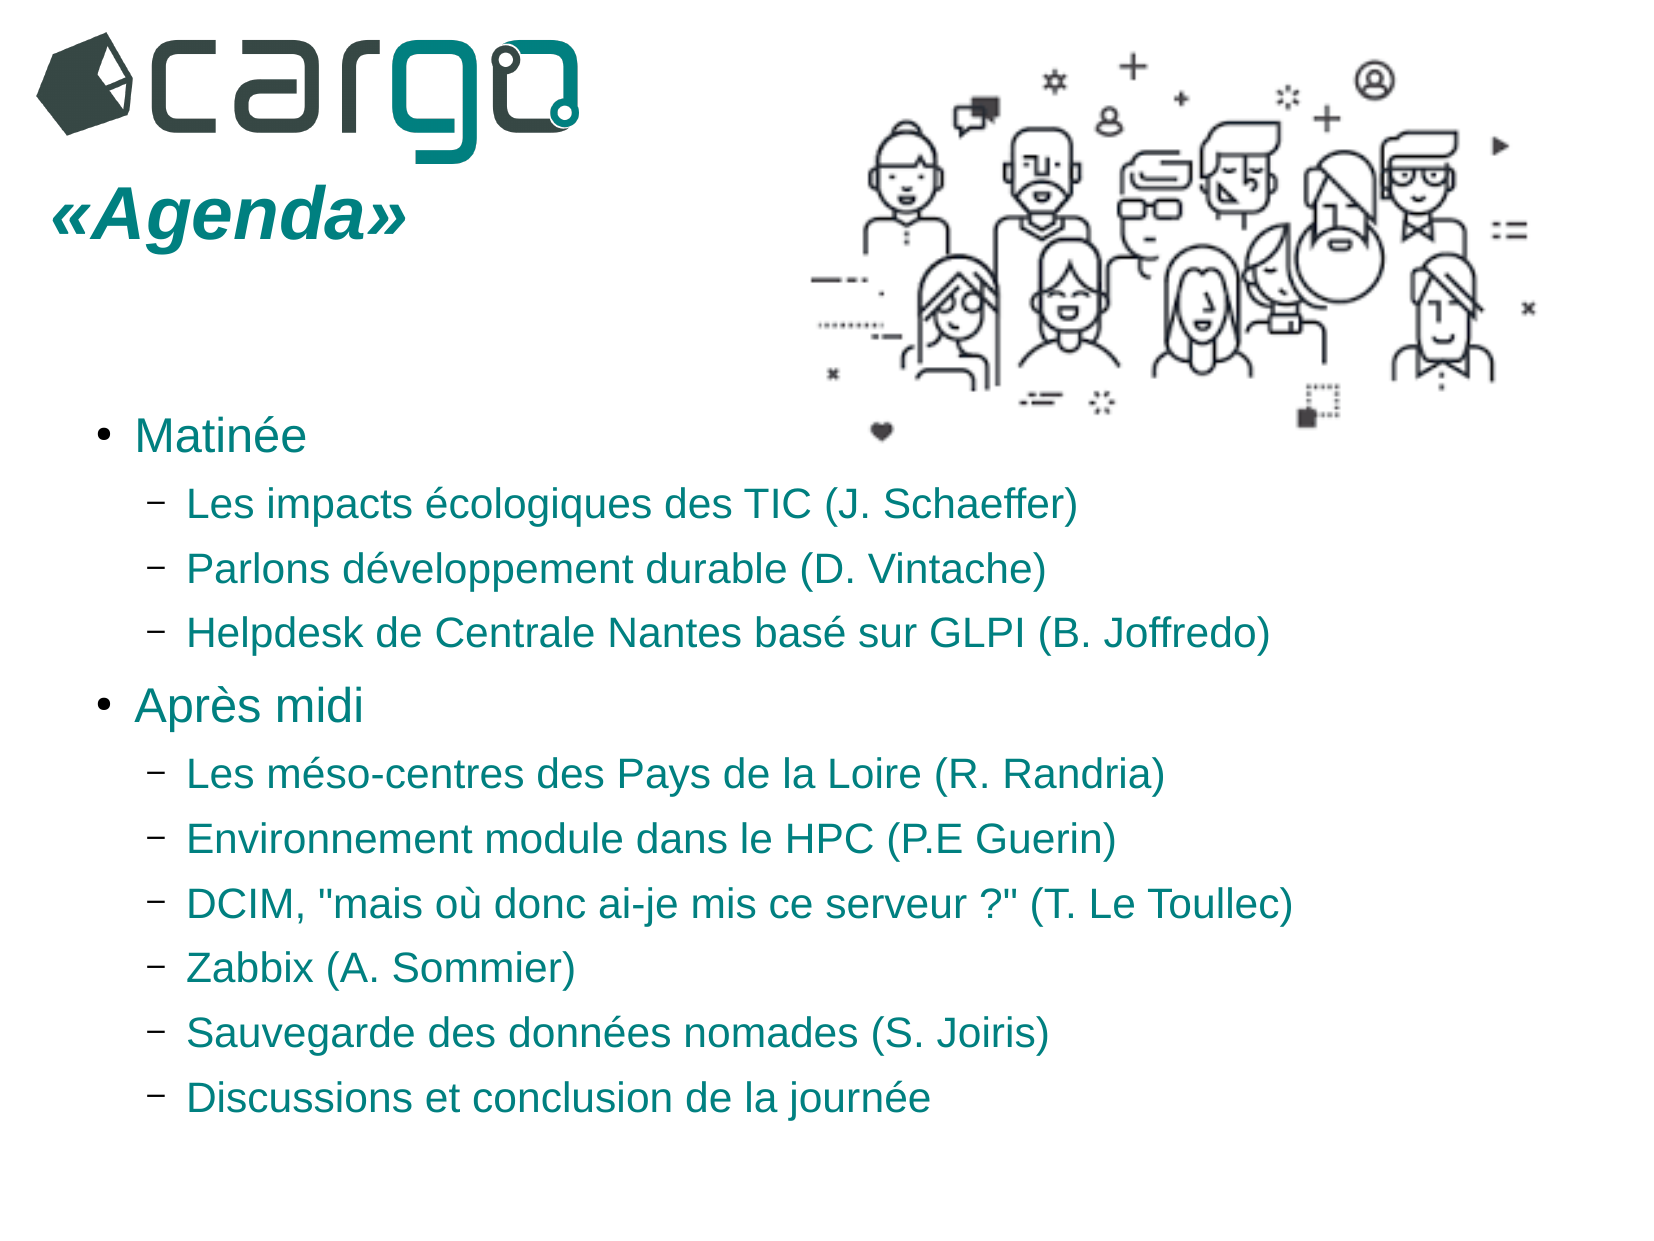

«Agenda»
# Matinée
Les impacts écologiques des TIC (J. Schaeffer)
Parlons développement durable (D. Vintache)
Helpdesk de Centrale Nantes basé sur GLPI (B. Joffredo)
Après midi
Les méso-centres des Pays de la Loire (R. Randria)
Environnement module dans le HPC (P.E Guerin)
DCIM, "mais où donc ai-je mis ce serveur ?" (T. Le Toullec)
Zabbix (A. Sommier)
Sauvegarde des données nomades (S. Joiris)
Discussions et conclusion de la journée